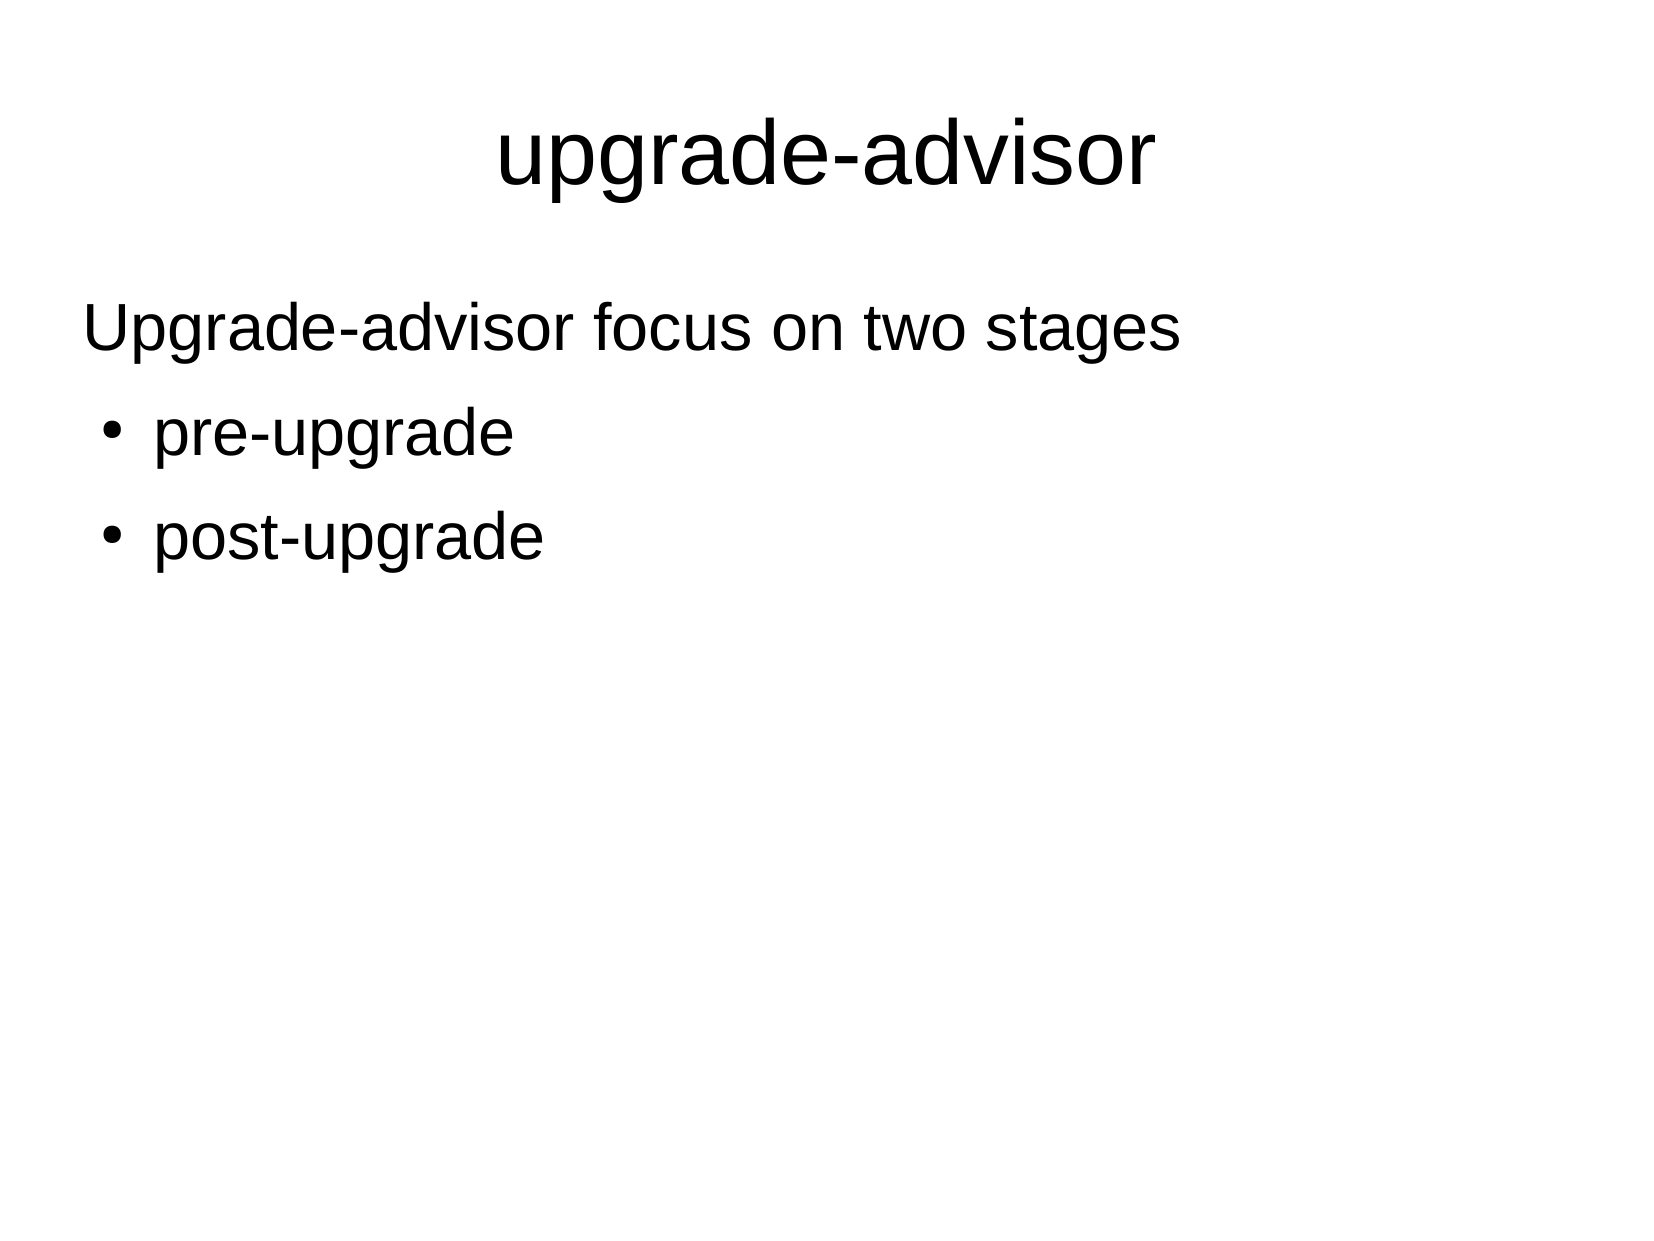

# upgrade-advisor
Upgrade-advisor focus on two stages
pre-upgrade
post-upgrade